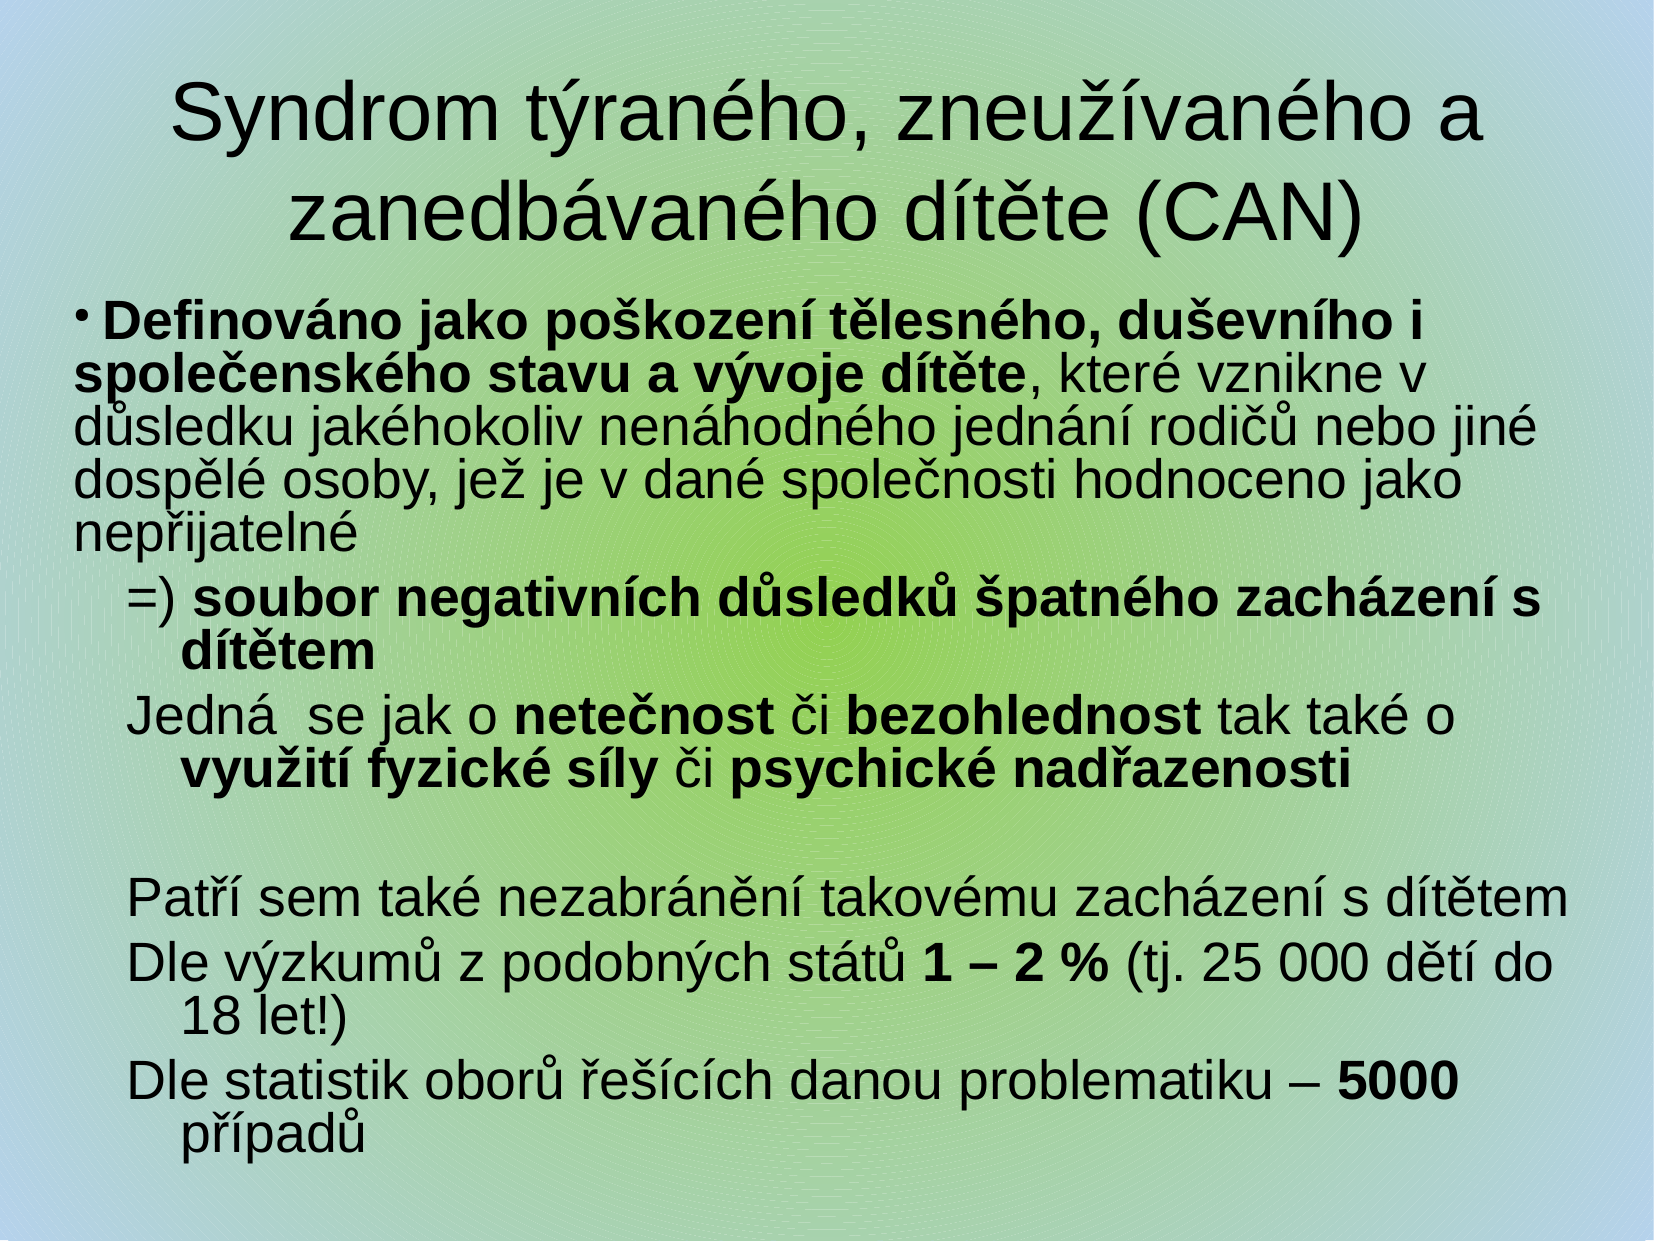

# Syndrom týraného, zneužívaného a zanedbávaného dítěte (CAN)
 Definováno jako poškození tělesného, duševního i společenského stavu a vývoje dítěte, které vznikne v důsledku jakéhokoliv nenáhodného jednání rodičů nebo jiné dospělé osoby, jež je v dané společnosti hodnoceno jako nepřijatelné
=) soubor negativních důsledků špatného zacházení s dítětem
Jedná se jak o netečnost či bezohlednost tak také o využití fyzické síly či psychické nadřazenosti
Patří sem také nezabránění takovému zacházení s dítětem
Dle výzkumů z podobných států 1 – 2 % (tj. 25 000 dětí do 18 let!)
Dle statistik oborů řešících danou problematiku – 5000 případů